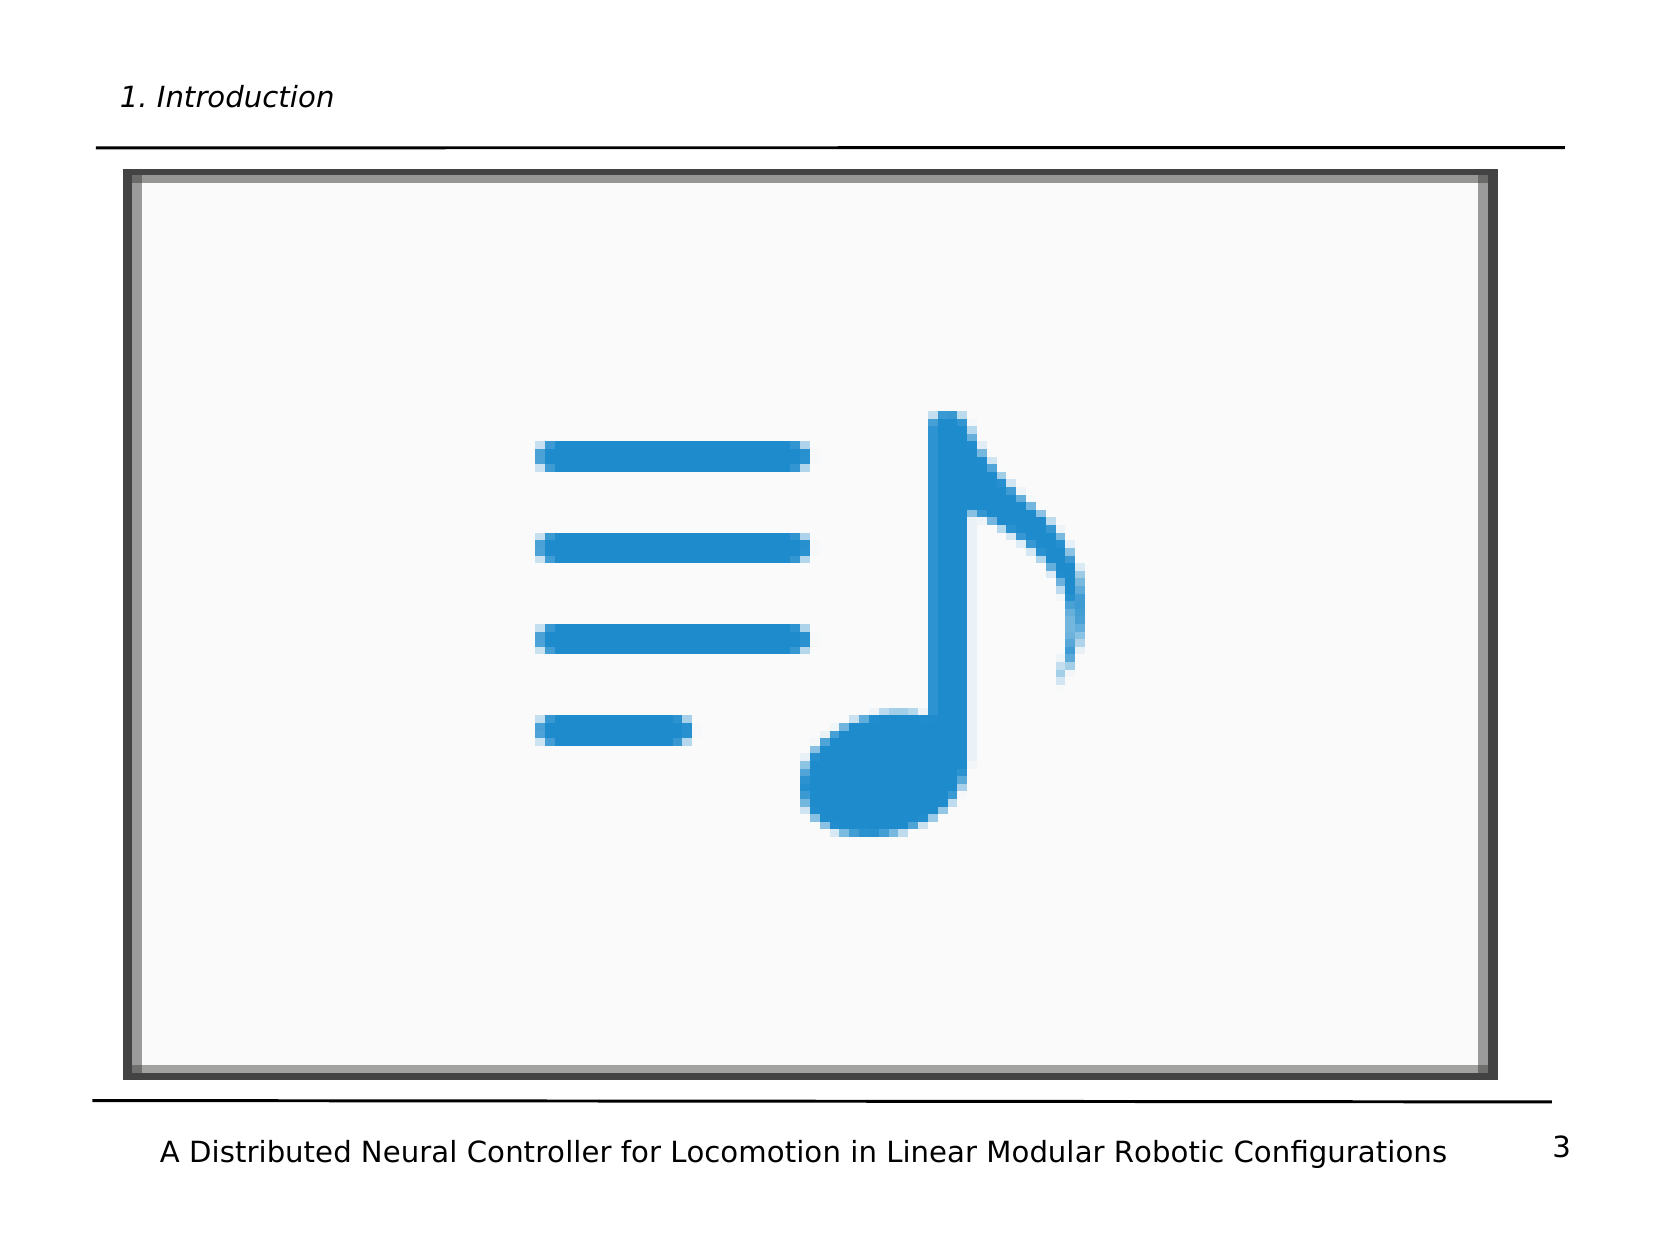

1. Introduction
A Distributed Neural Controller for Locomotion in Linear Modular Robotic Configurations
3